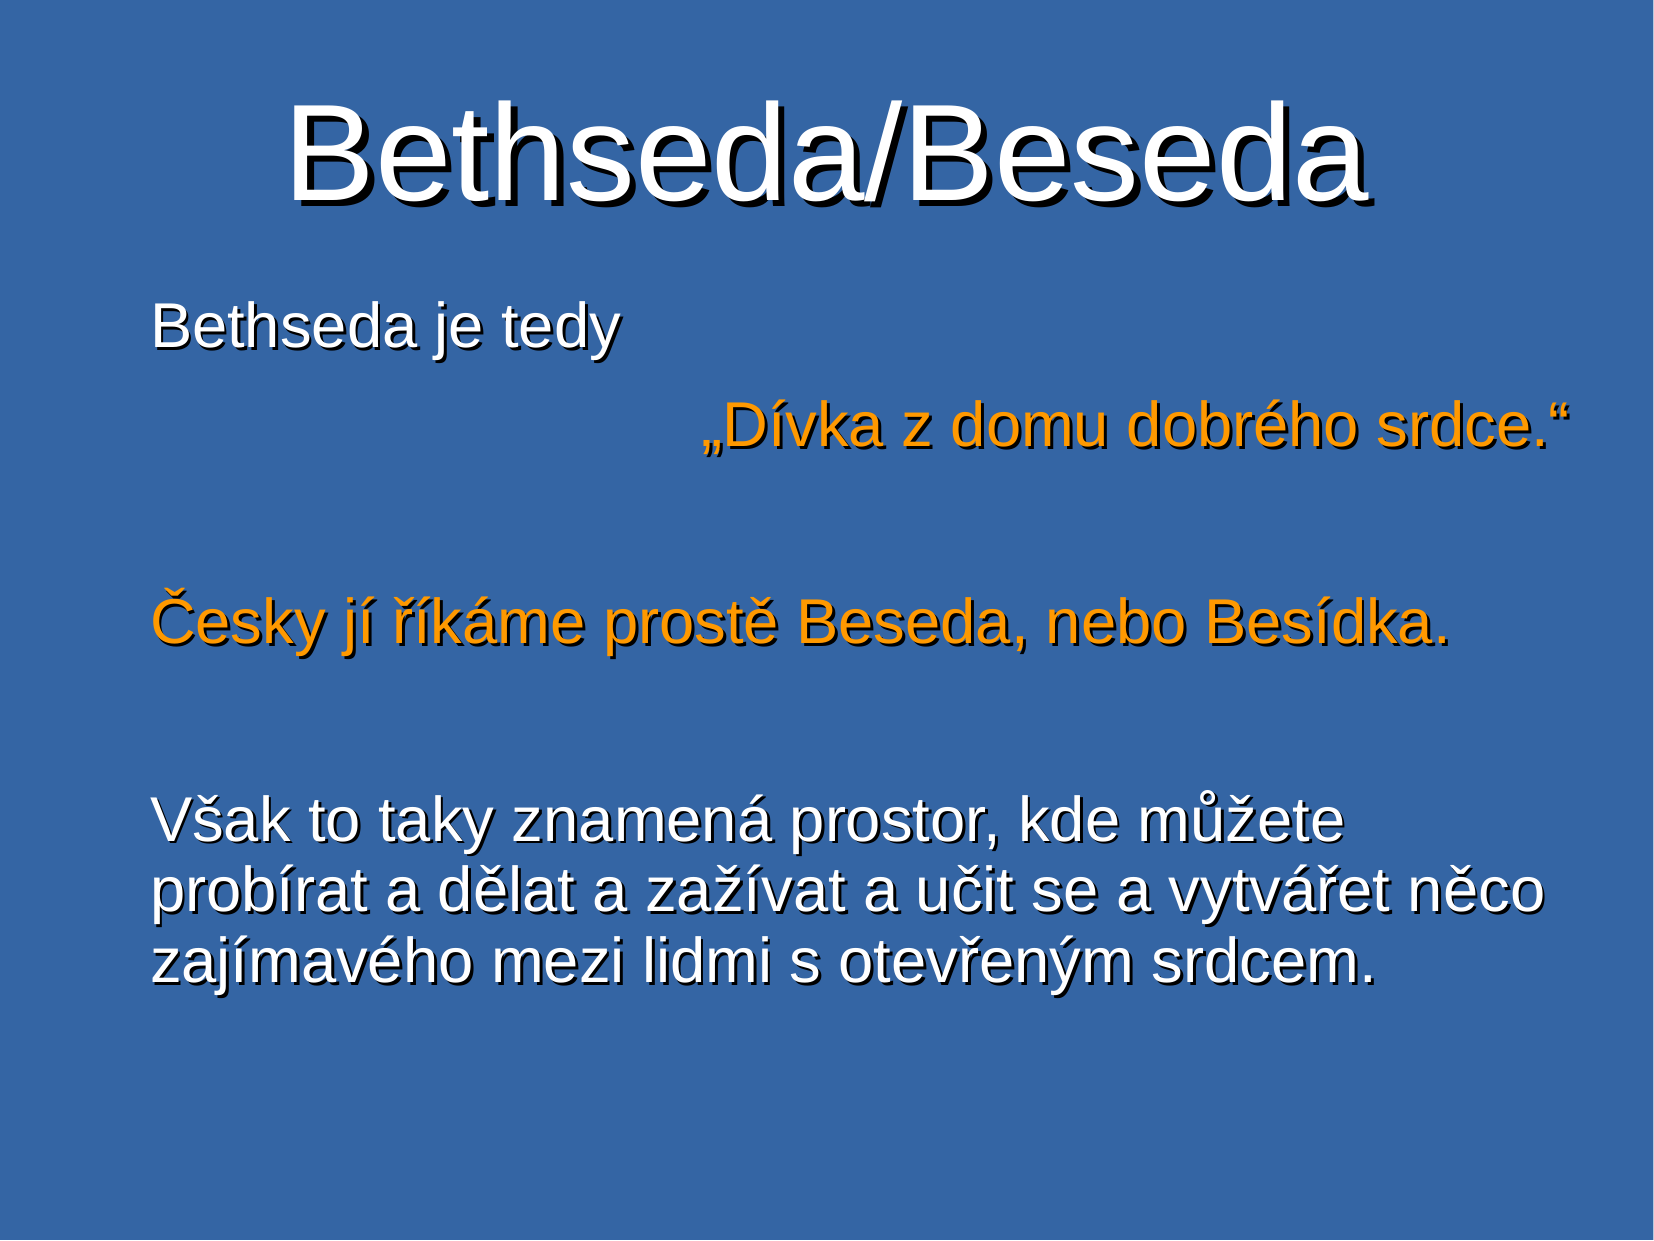

# Bethseda/Beseda
Bethseda je tedy
„Dívka z domu dobrého srdce.“
Česky jí říkáme prostě Beseda, nebo Besídka.
Však to taky znamená prostor, kde můžete probírat a dělat a zažívat a učit se a vytvářet něco zajímavého mezi lidmi s otevřeným srdcem.